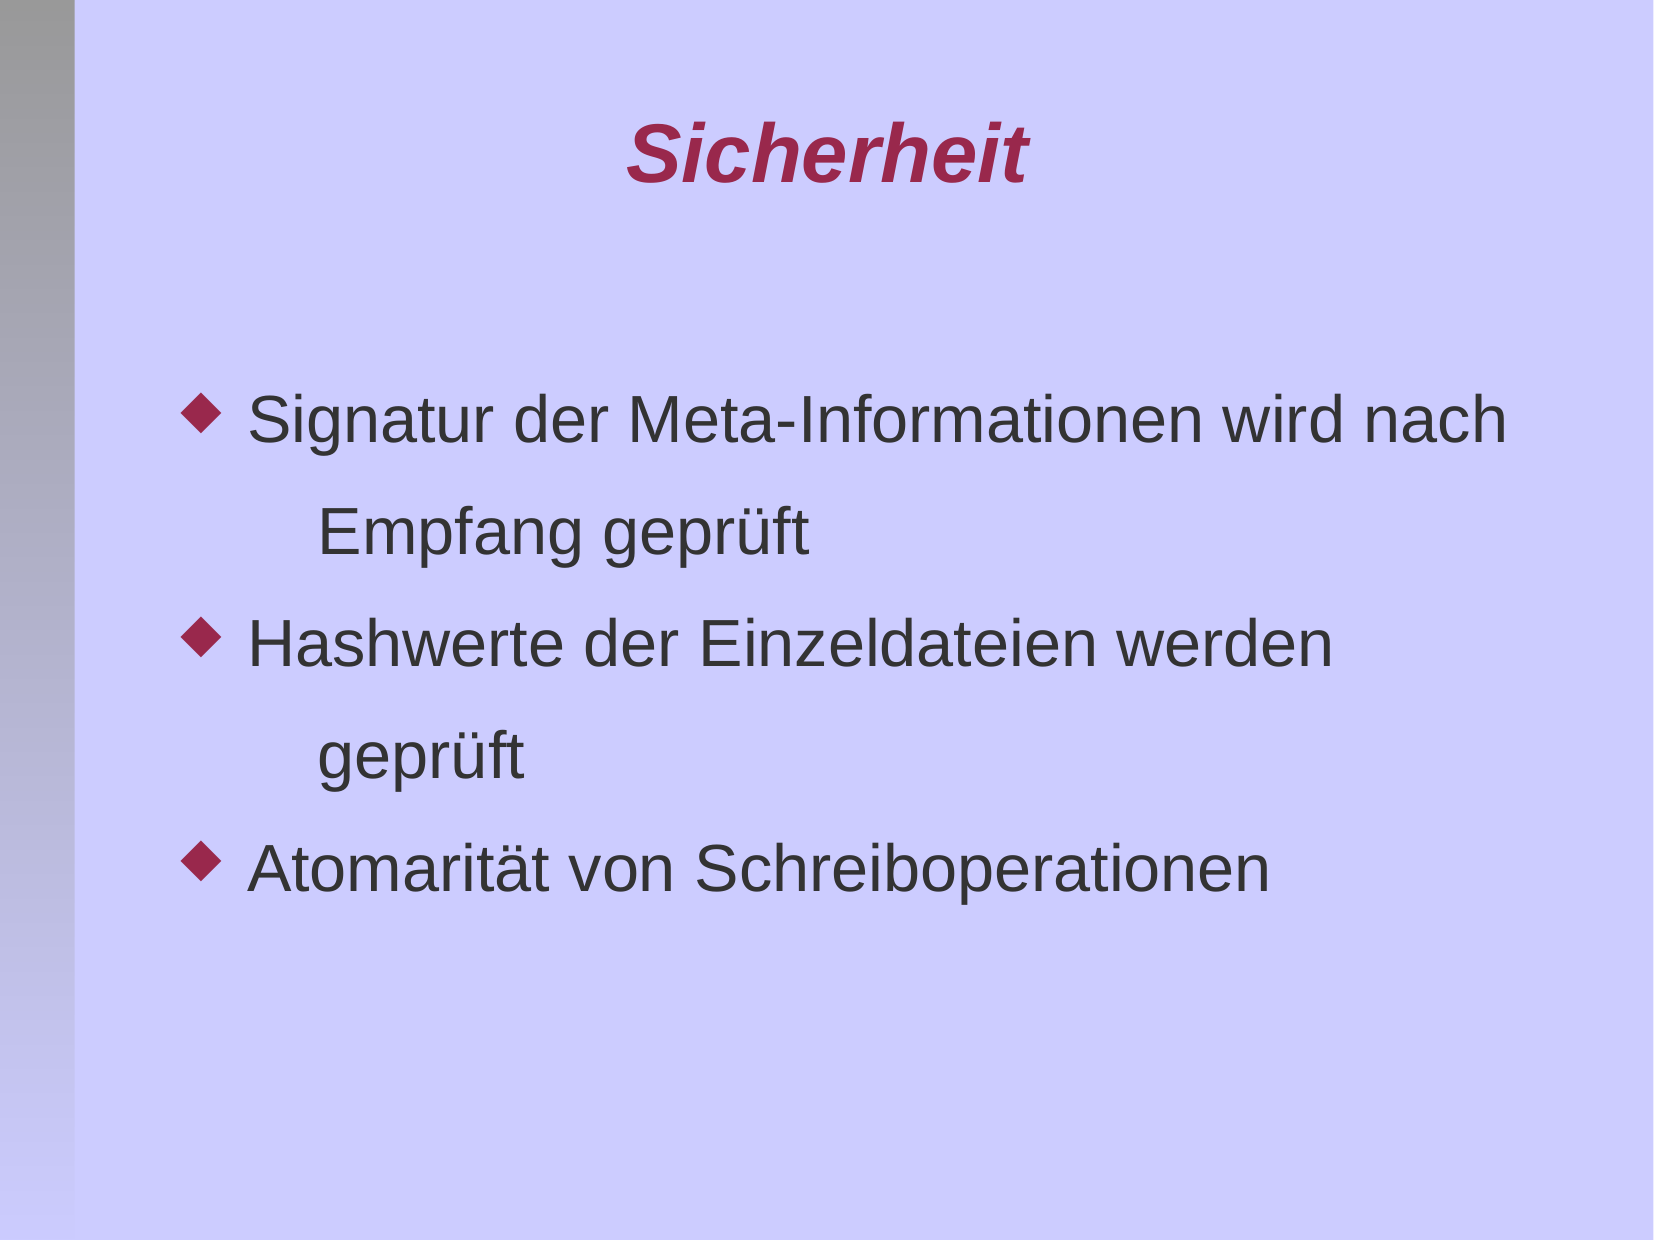

# Sicherheit
Signatur der Meta-Informationen wird nach Empfang geprüft
Hashwerte der Einzeldateien werden geprüft
Atomarität von Schreiboperationen